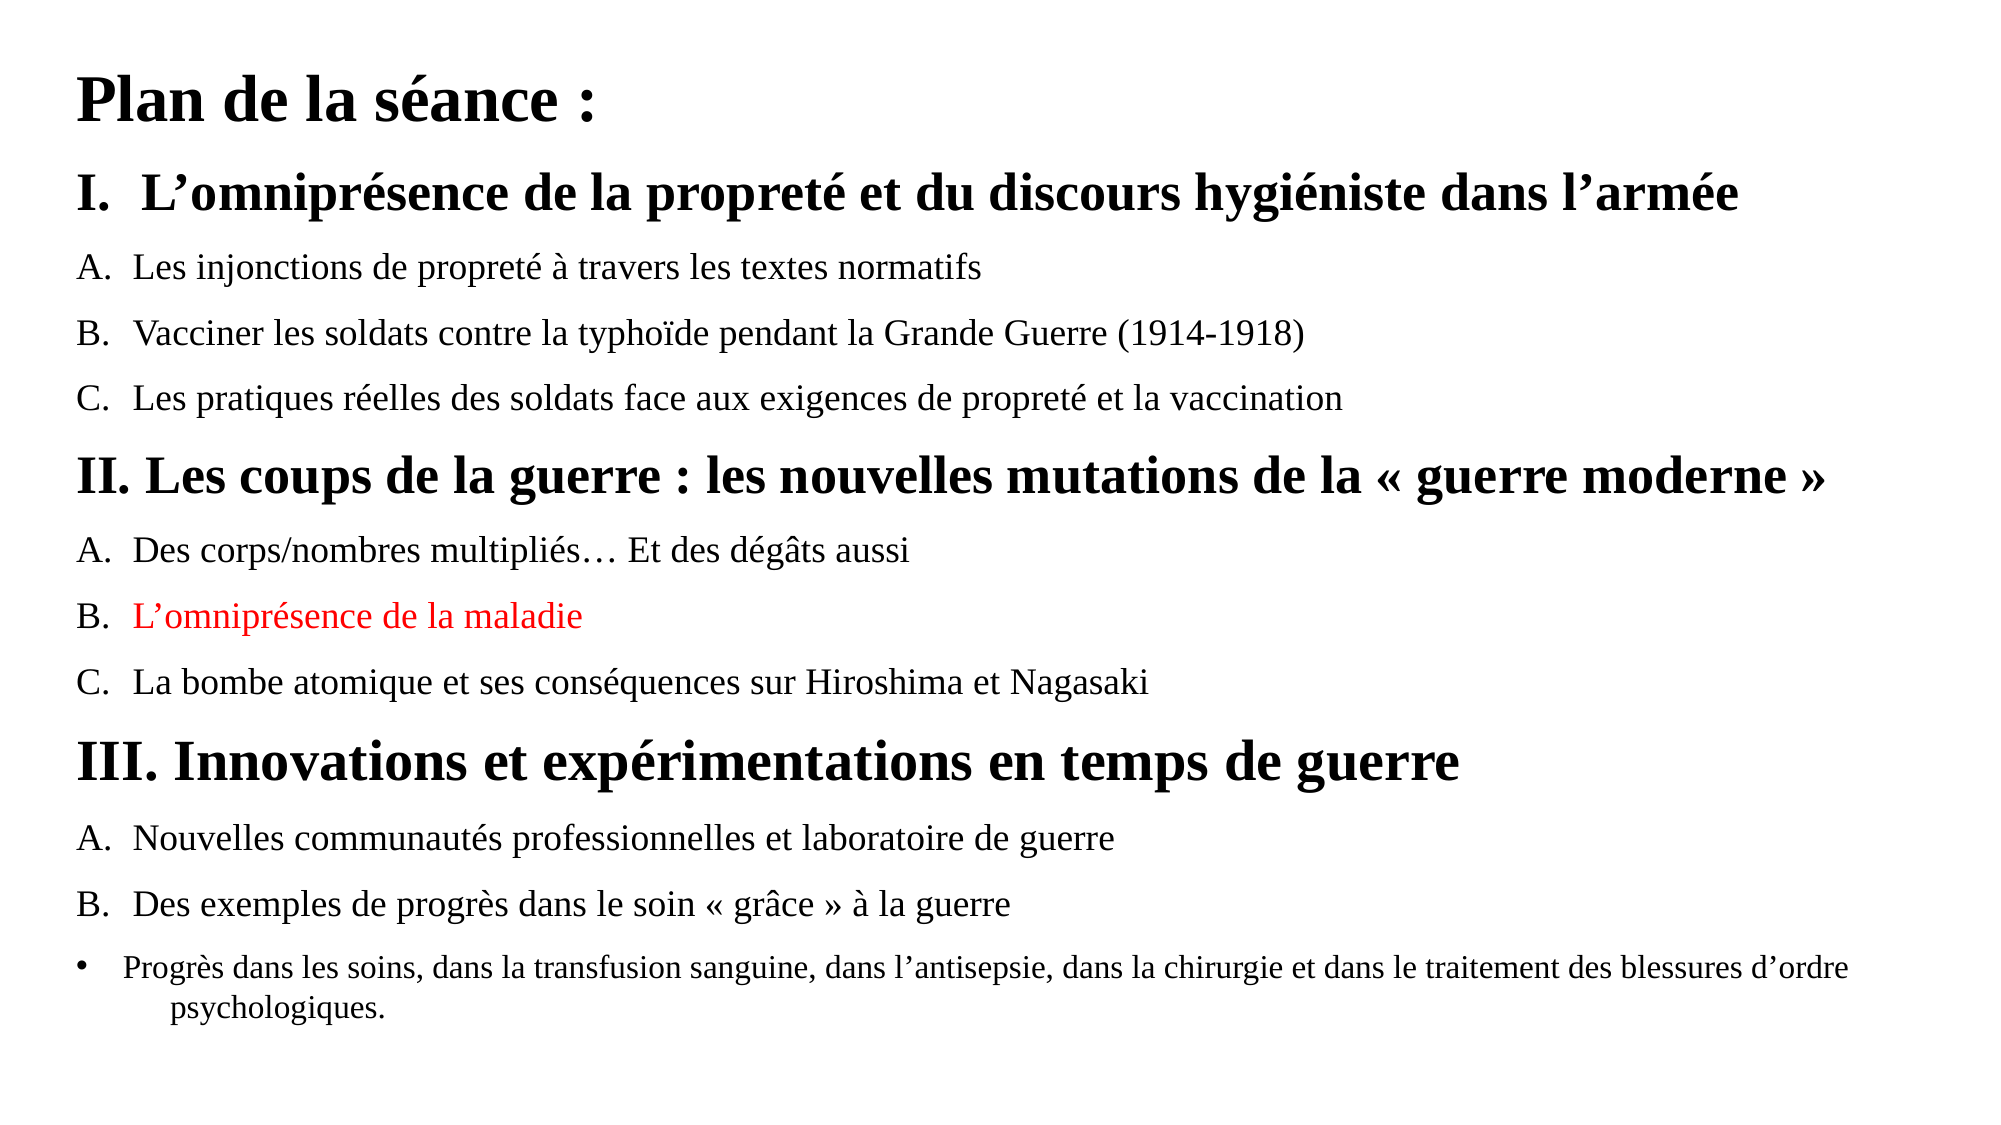

# Plan de la séance :
L’omniprésence de la propreté et du discours hygiéniste dans l’armée
Les injonctions de propreté à travers les textes normatifs
Vacciner les soldats contre la typhoïde pendant la Grande Guerre (1914-1918)
Les pratiques réelles des soldats face aux exigences de propreté et la vaccination
II. Les coups de la guerre : les nouvelles mutations de la « guerre moderne »
Des corps/nombres multipliés… Et des dégâts aussi
L’omniprésence de la maladie
La bombe atomique et ses conséquences sur Hiroshima et Nagasaki
III. Innovations et expérimentations en temps de guerre
Nouvelles communautés professionnelles et laboratoire de guerre
Des exemples de progrès dans le soin « grâce » à la guerre
Progrès dans les soins, dans la transfusion sanguine, dans l’antisepsie, dans la chirurgie et dans le traitement des blessures d’ordre psychologiques.